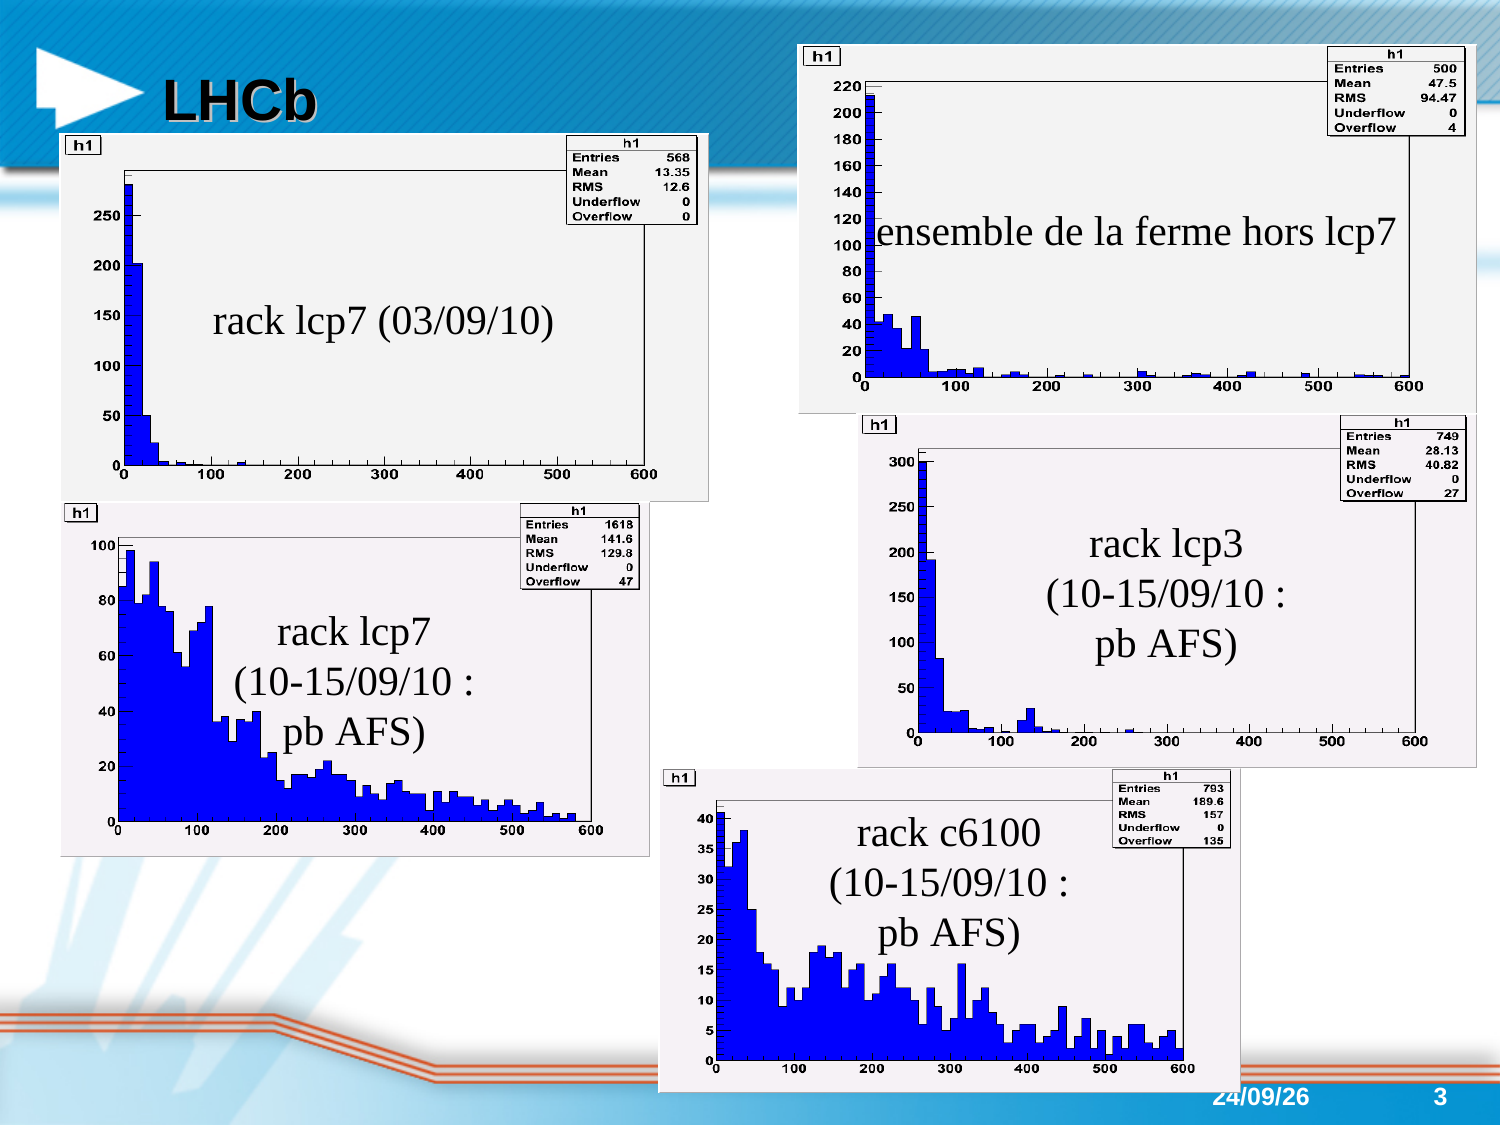

ensemble de la ferme hors lcp7
# LHCb
rack lcp7 (03/09/10)
rack lcp3
(10-15/09/10 :
pb AFS)
rack lcp7
(10-15/09/10 :
pb AFS)
rack c6100
(10-15/09/10 :
pb AFS)
3